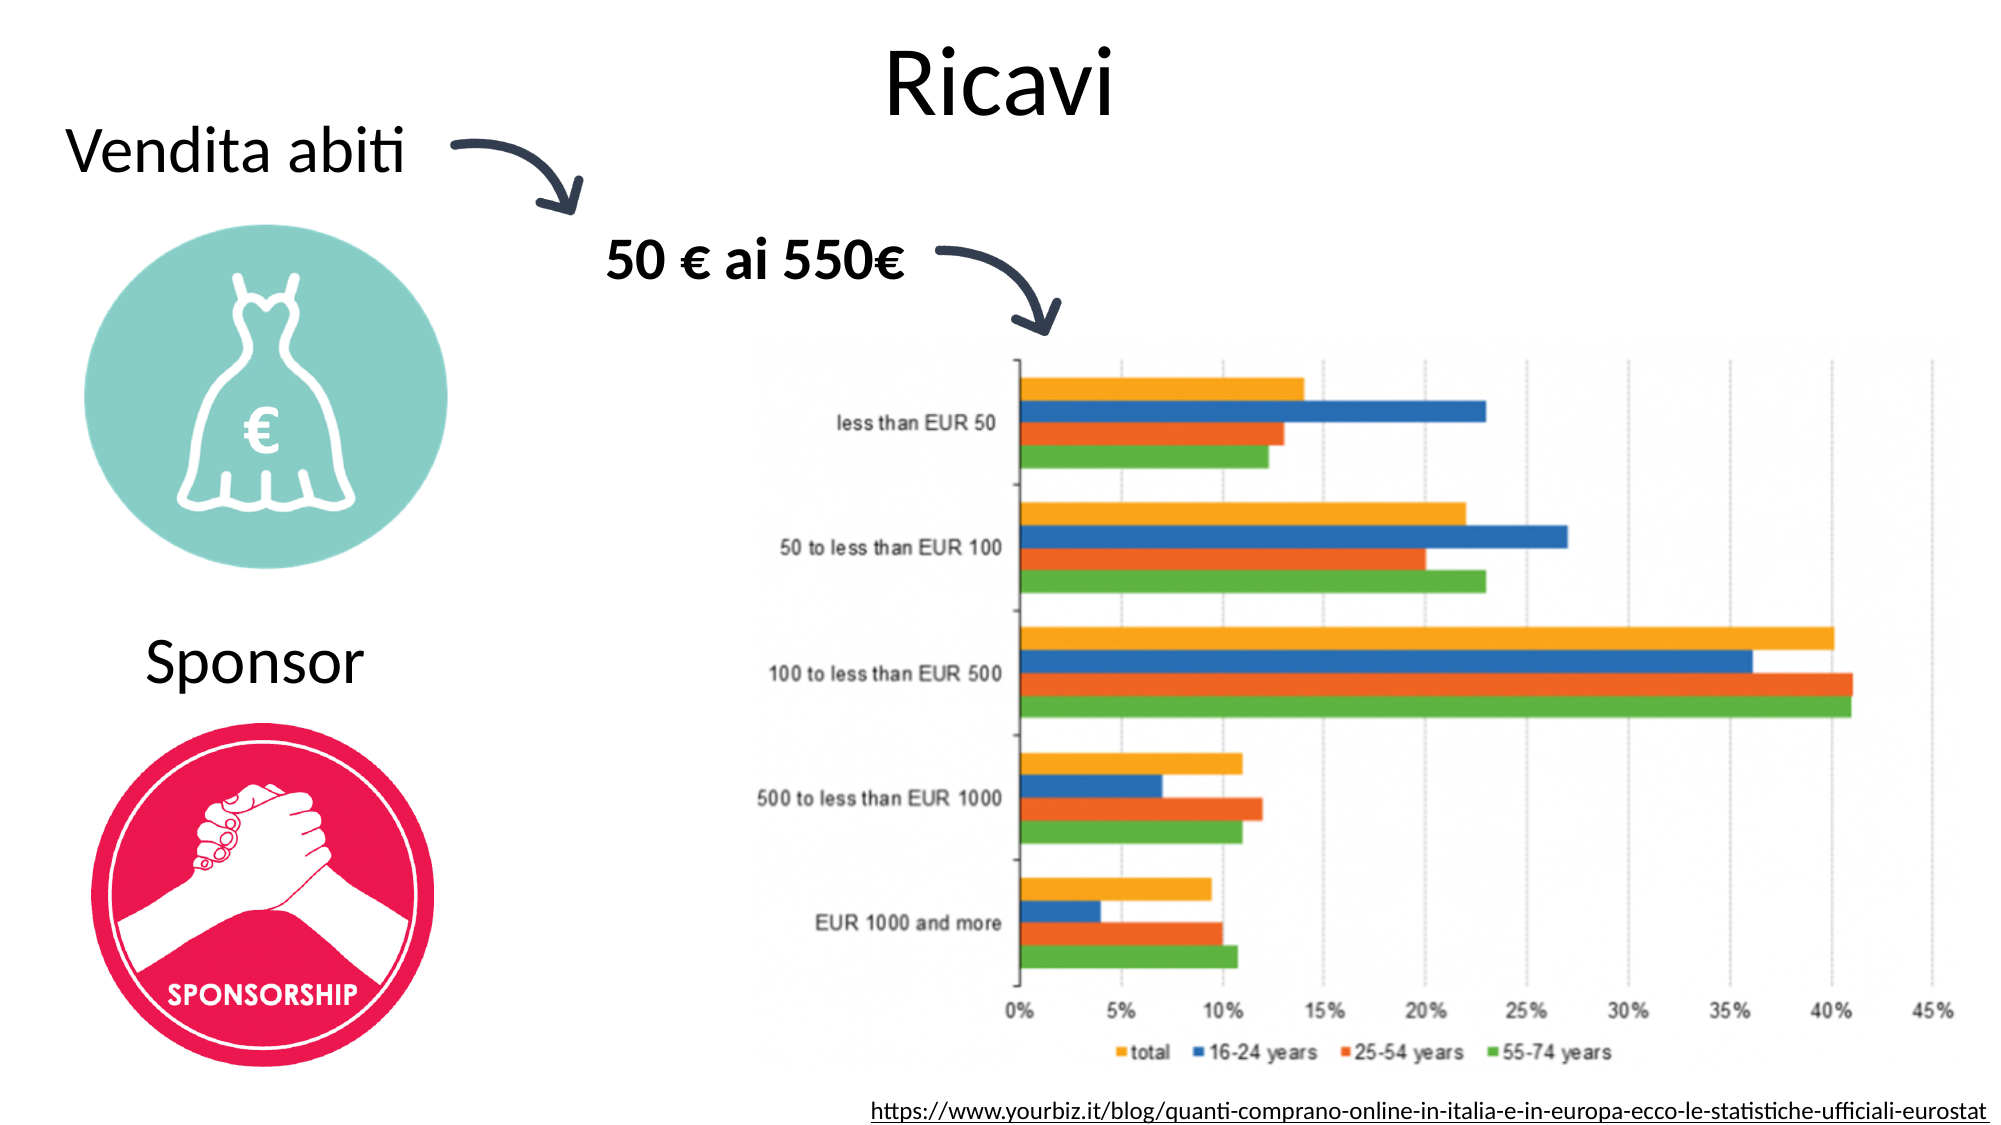

Ricavi
Vendita abiti
50 € ai 550€
Sponsor
https://www.yourbiz.it/blog/quanti-comprano-online-in-italia-e-in-europa-ecco-le-statistiche-ufficiali-eurostat